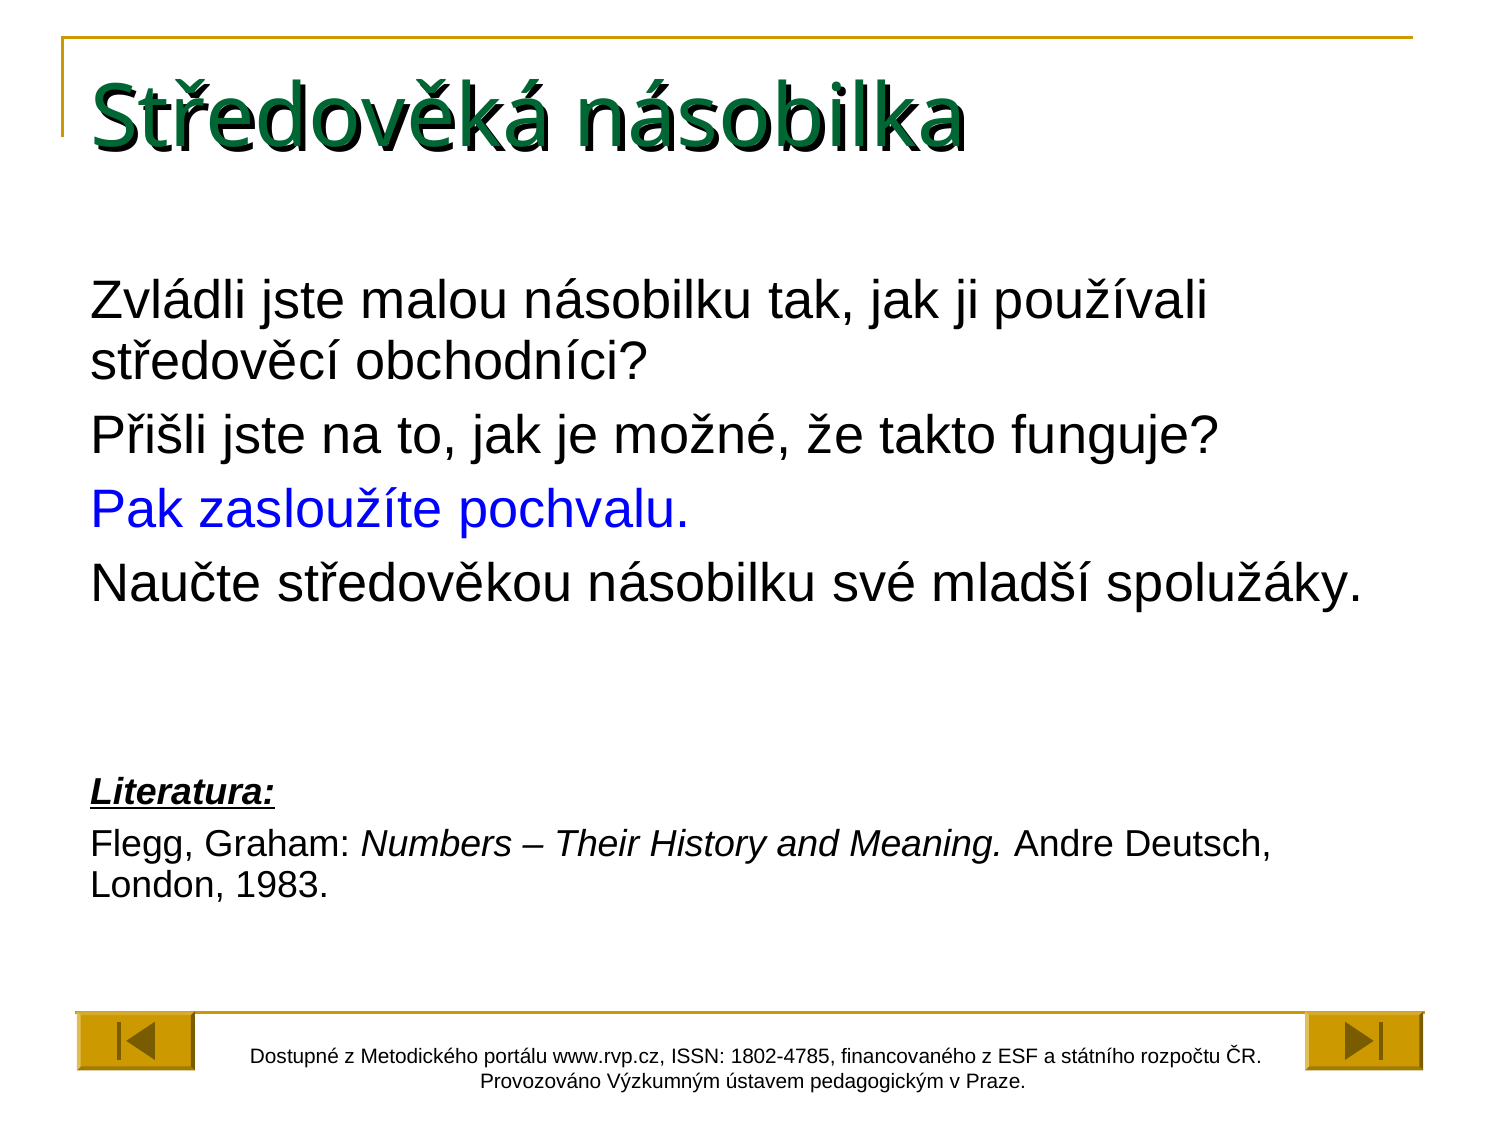

# Středověká násobilka
Zvládli jste malou násobilku tak, jak ji používali středověcí obchodníci?
Přišli jste na to, jak je možné, že takto funguje?
Pak zasloužíte pochvalu.
Naučte středověkou násobilku své mladší spolužáky.
Literatura:
Flegg, Graham: Numbers – Their History and Meaning. Andre Deutsch, London, 1983.